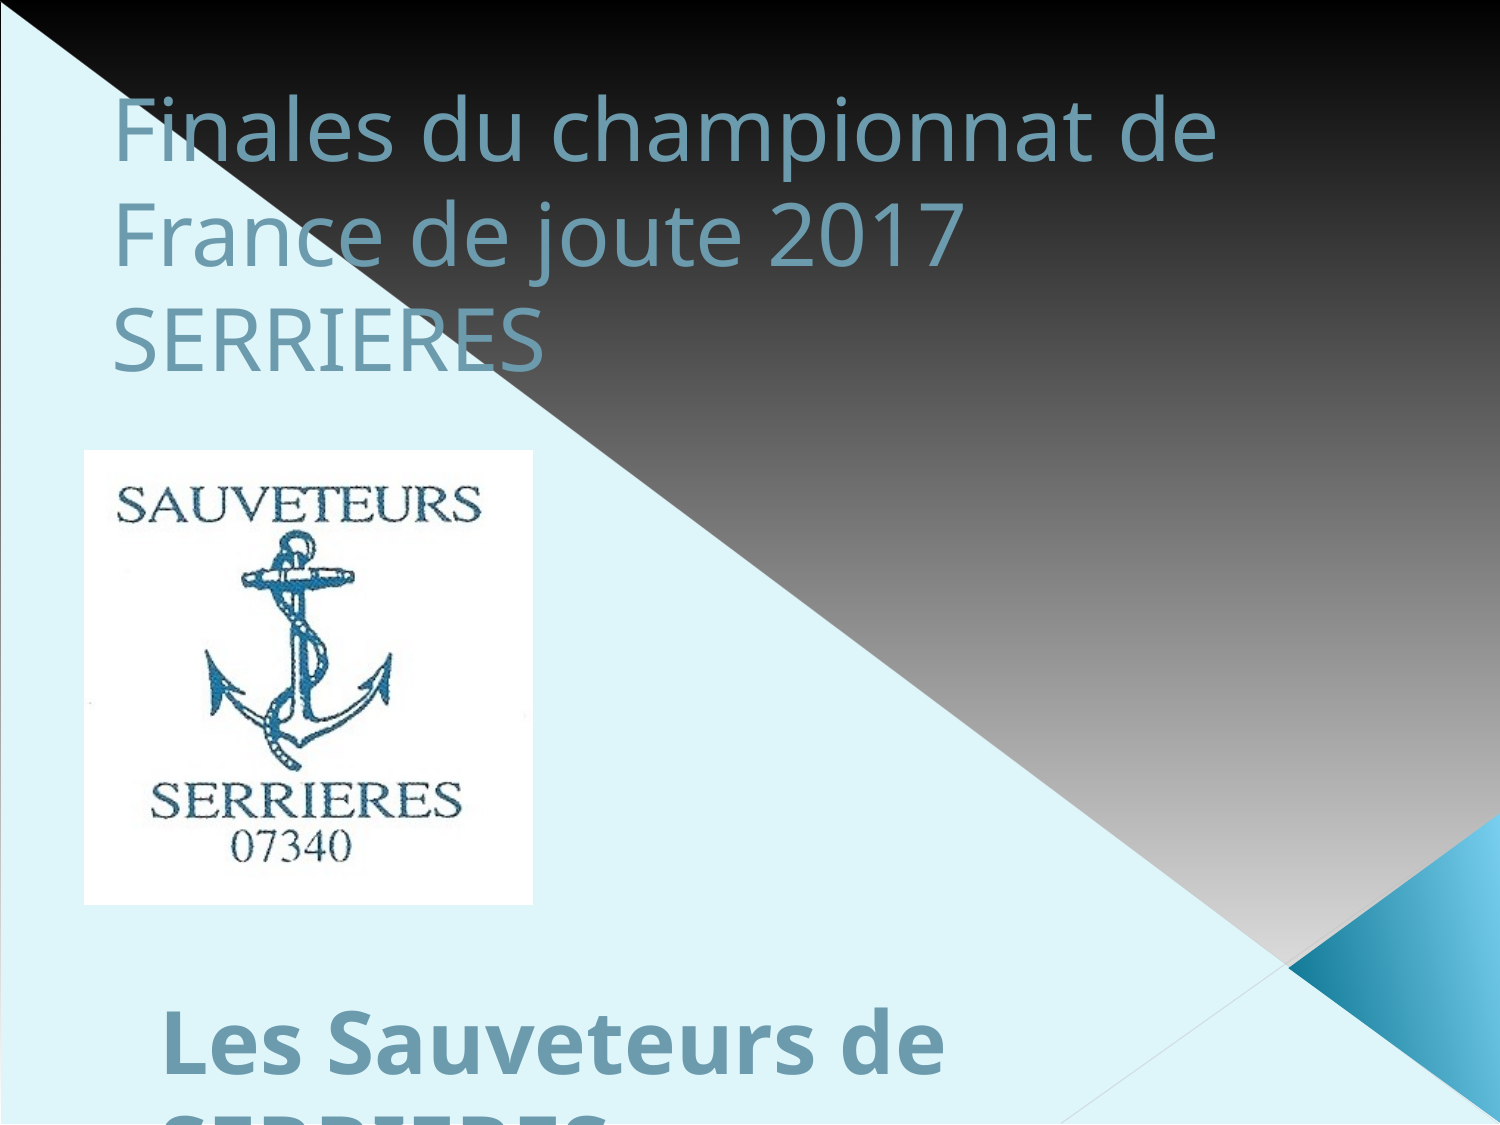

# Finales du championnat de France de joute 2017 SERRIERES
Les Sauveteurs de SERRIERES